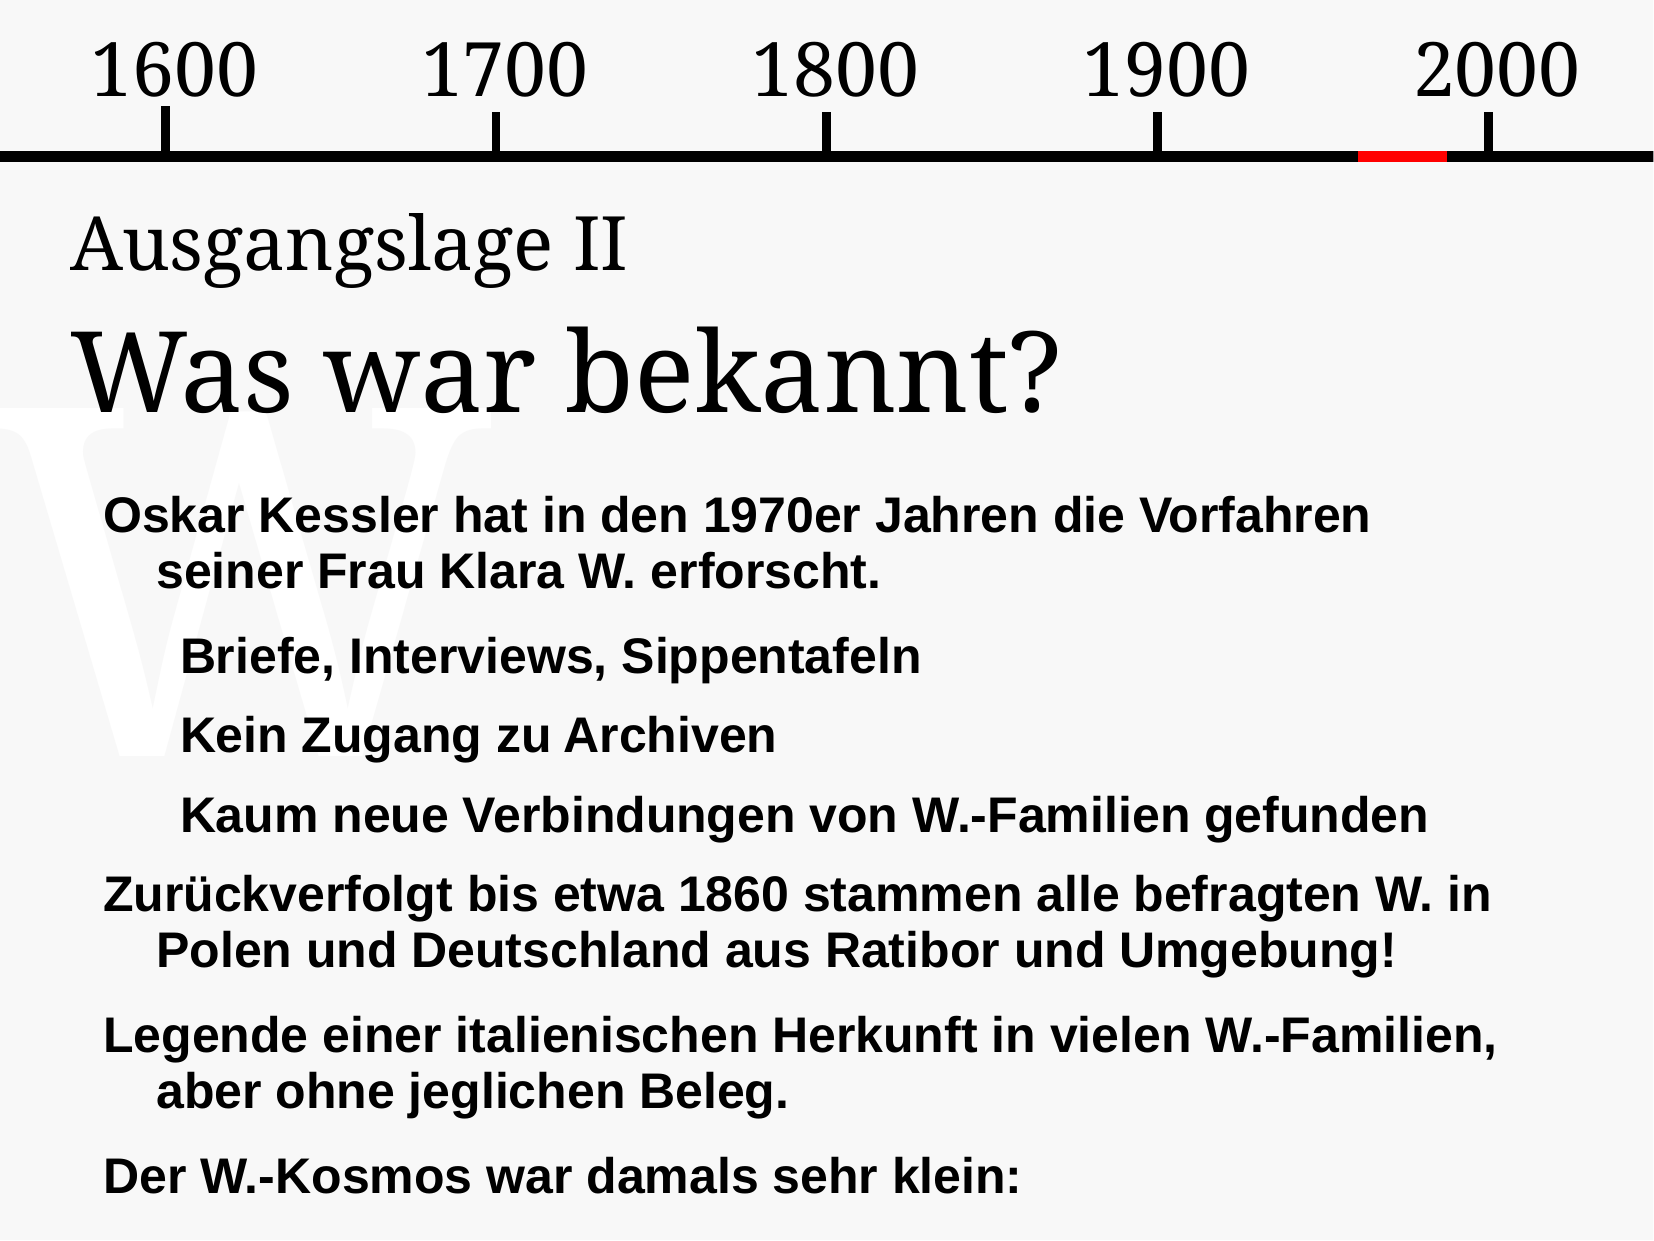

1600
1700
1800
1900
2000
# Ausgangslage II Was war bekannt?
W
Oskar Kessler hat in den 1970er Jahren die Vorfahren seiner Frau Klara W. erforscht.
Briefe, Interviews, Sippentafeln
Kein Zugang zu Archiven
Kaum neue Verbindungen von W.-Familien gefunden
Zurückverfolgt bis etwa 1860 stammen alle befragten W. in Polen und Deutschland aus Ratibor und Umgebung!
Legende einer italienischen Herkunft in vielen W.-Familien, aber ohne jeglichen Beleg.
Der W.-Kosmos war damals sehr klein: